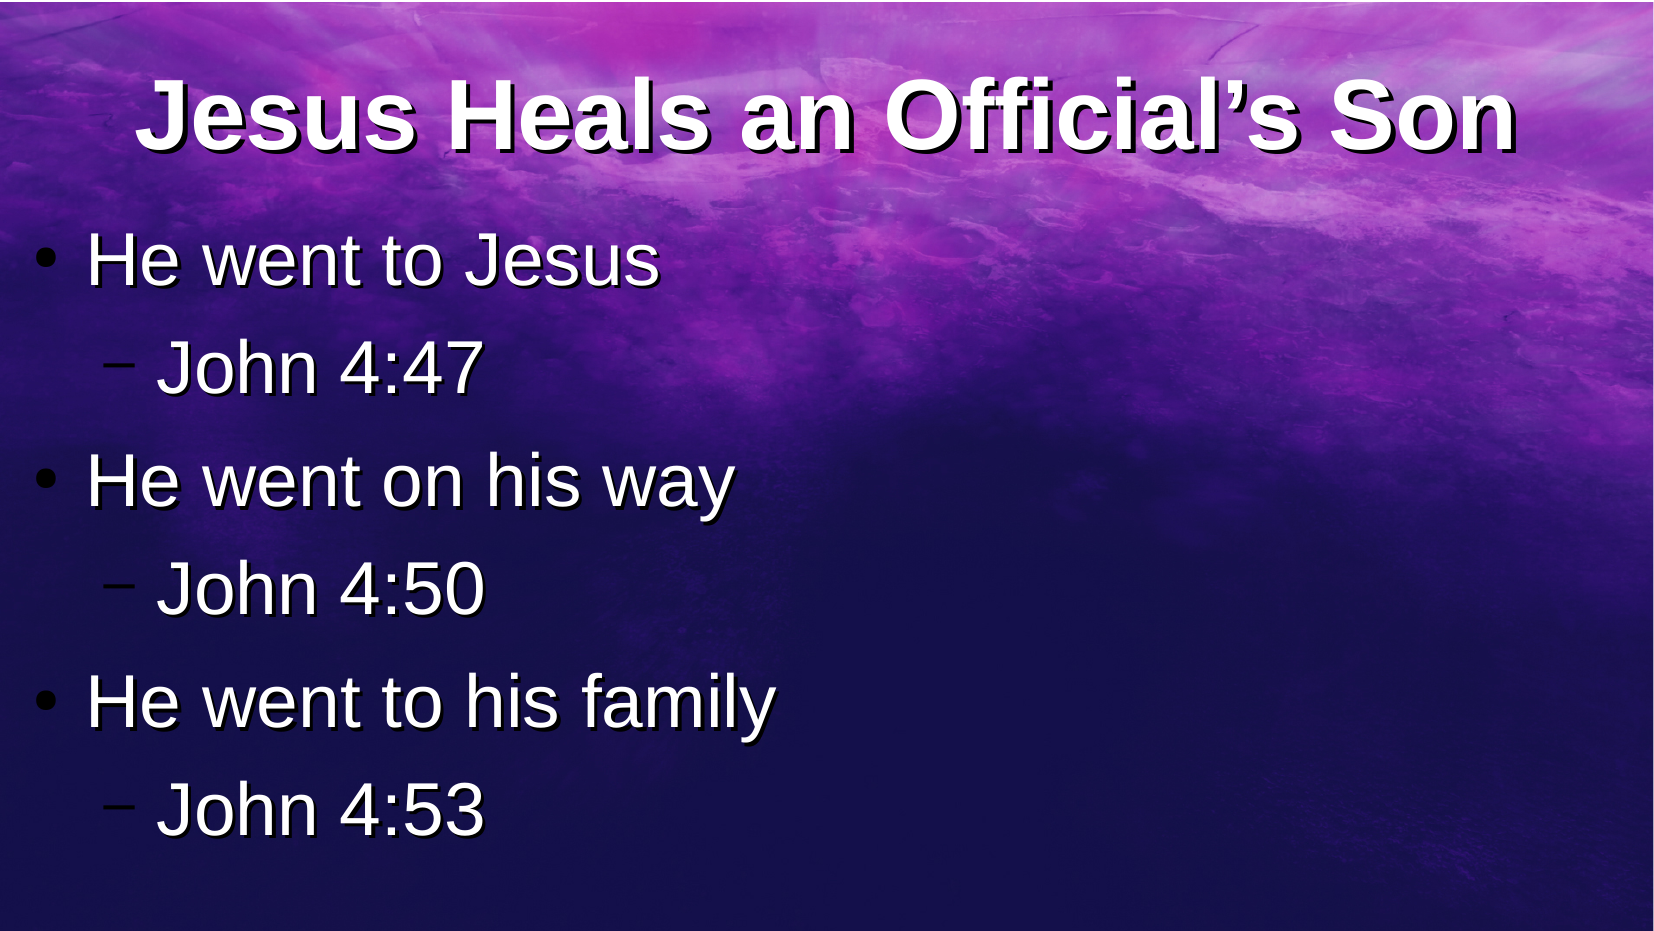

# Jesus Heals an Official’s Son
He went to Jesus
John 4:47
He went on his way
John 4:50
He went to his family
John 4:53